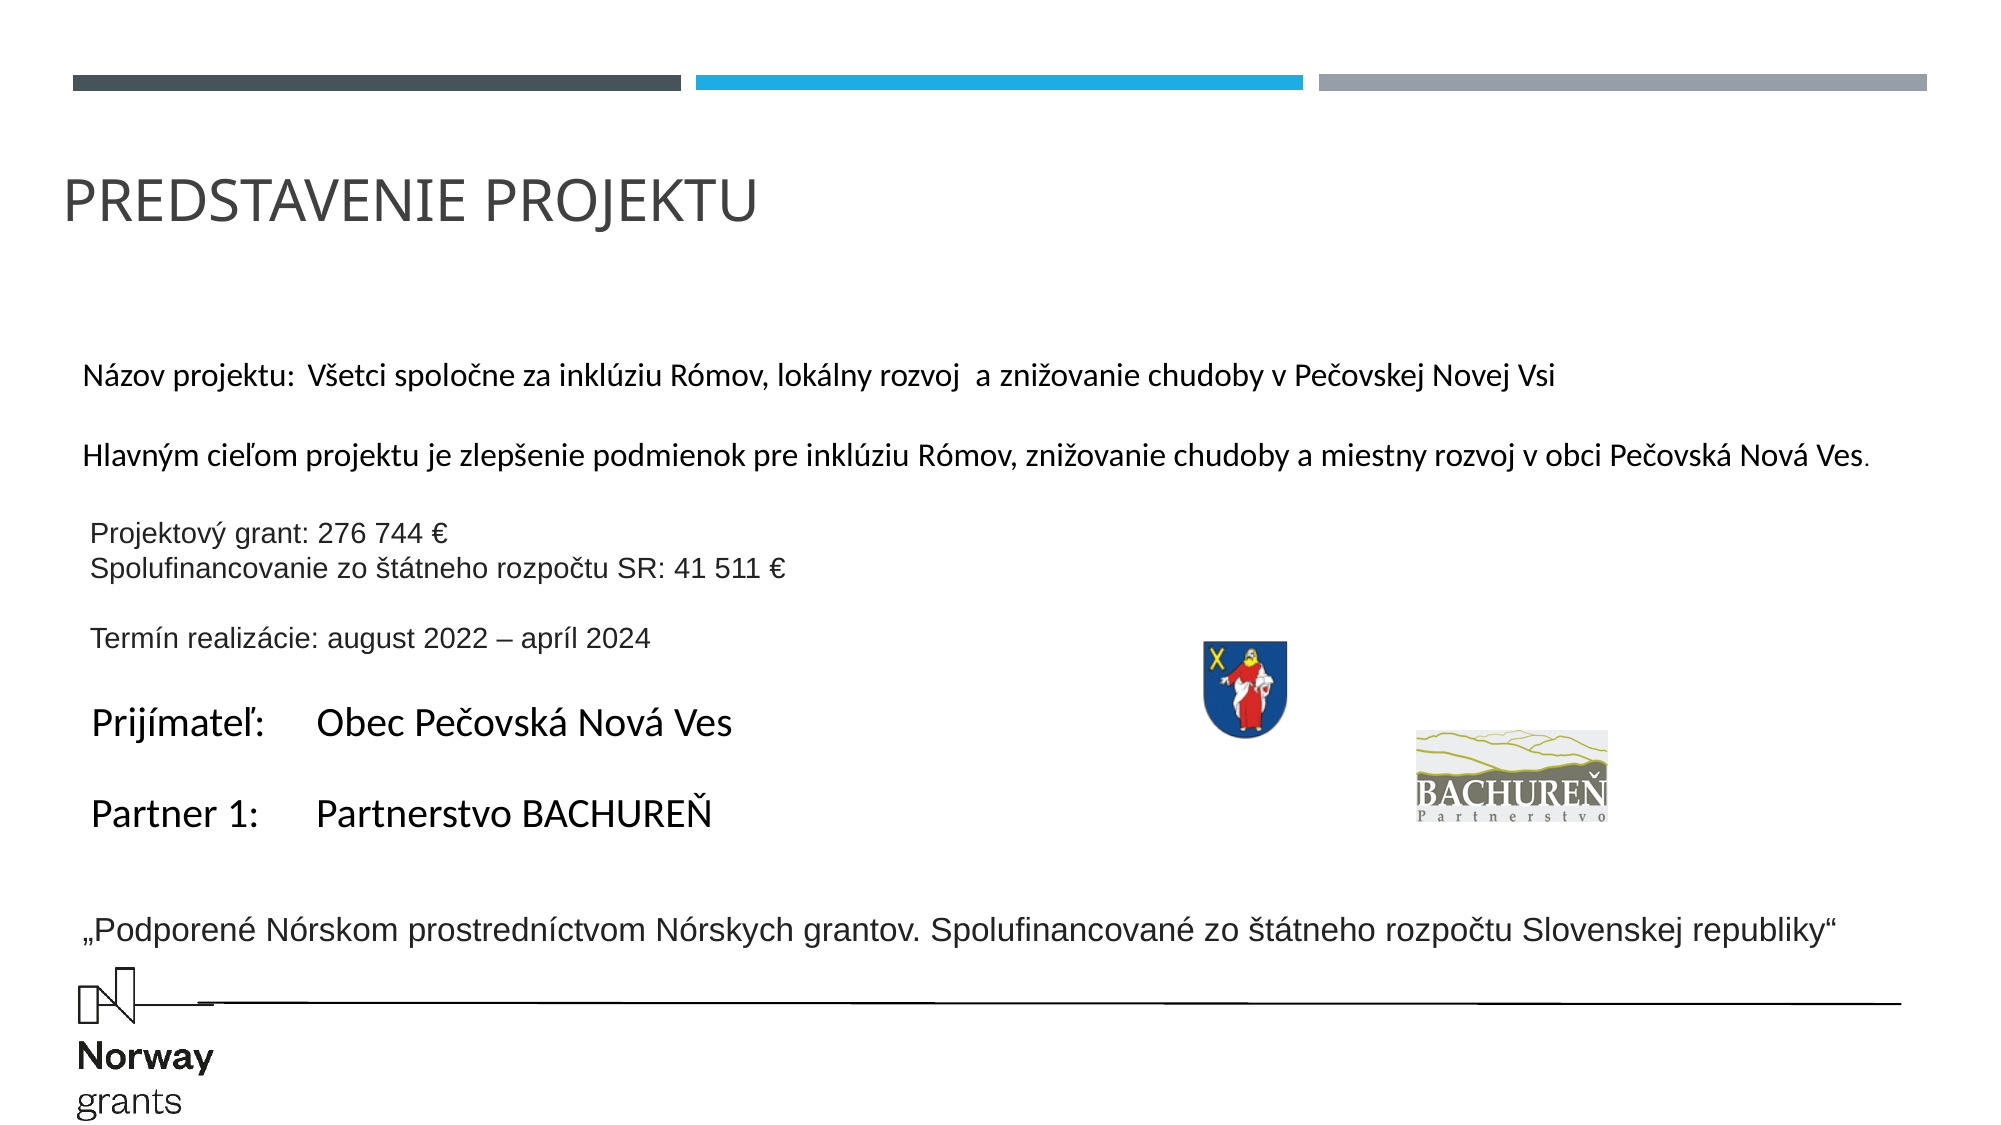

# Predstavenie projektu
Názov projektu:	Všetci spoločne za inklúziu Rómov, lokálny rozvoj a znižovanie chudoby v Pečovskej Novej Vsi
Hlavným cieľom projektu je zlepšenie podmienok pre inklúziu Rómov, znižovanie chudoby a miestny rozvoj v obci Pečovská Nová Ves.
Projektový grant: 276 744 €
Spolufinancovanie zo štátneho rozpočtu SR: 41 511 €
Termín realizácie: august 2022 – apríl 2024
Prijímateľ:	Obec Pečovská Nová Ves
Partner 1:	Partnerstvo BACHUREŇ
„Podporené Nórskom prostredníctvom Nórskych grantov. Spolufinancované zo štátneho rozpočtu Slovenskej republiky“